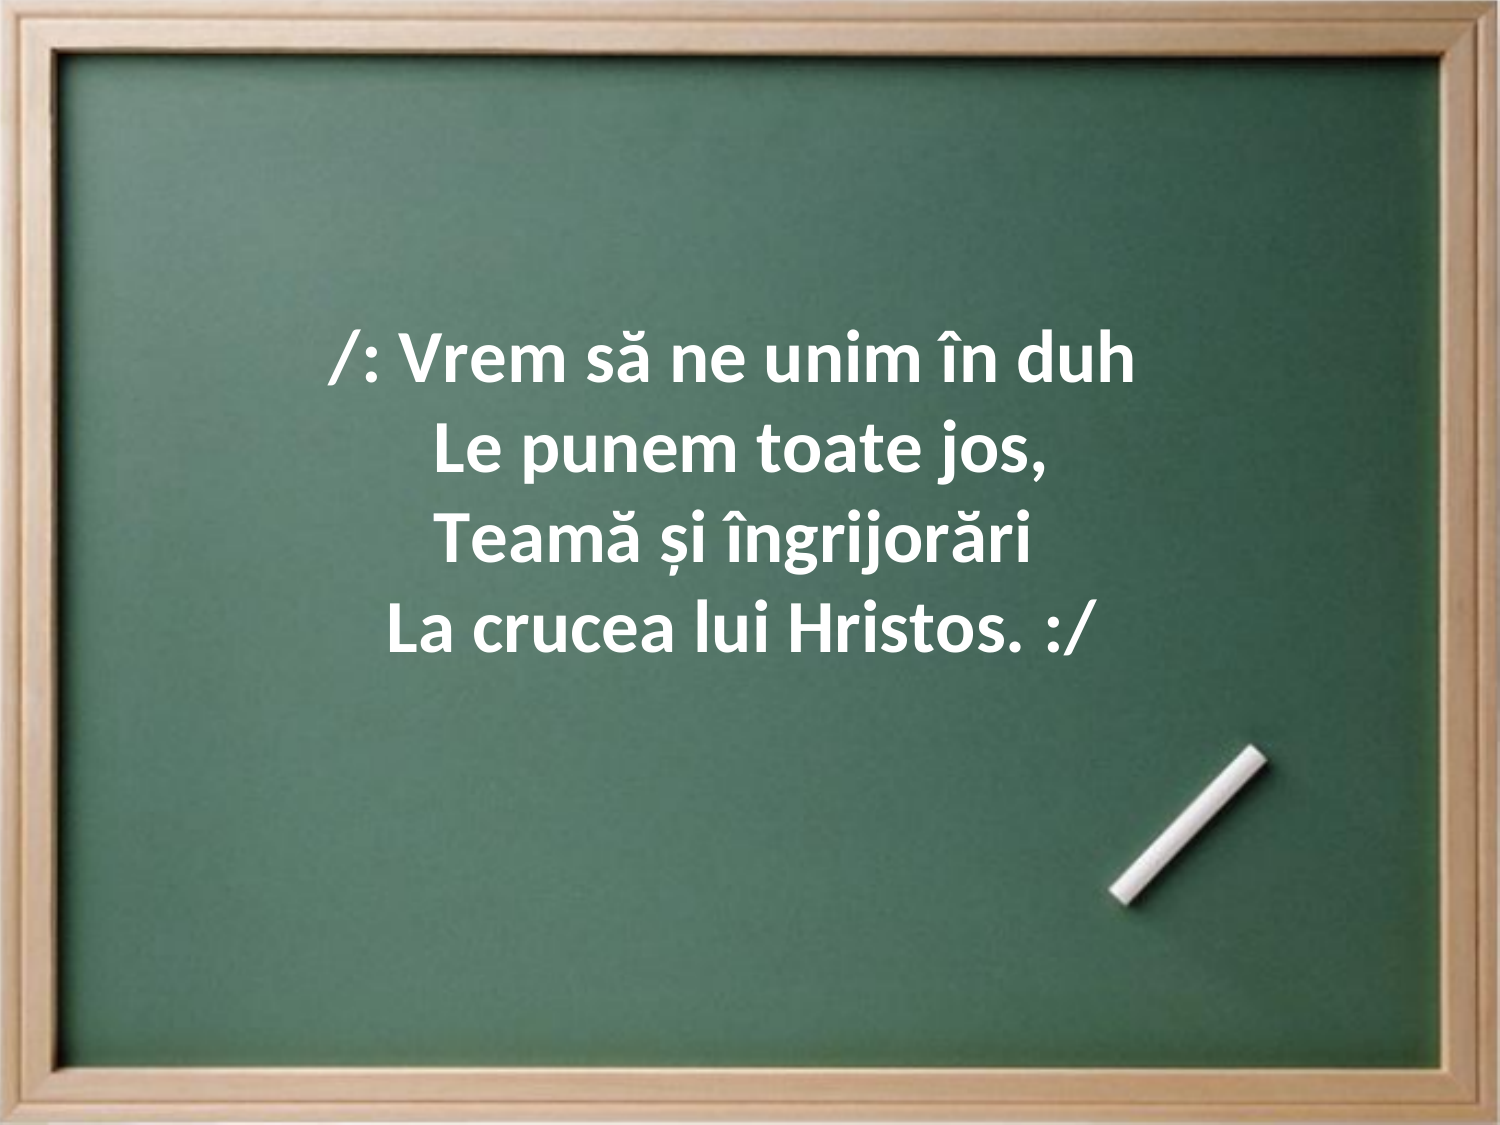

# /: Vrem să ne unim în duh Le punem toate jos, Teamă şi îngrijorări La crucea lui Hristos. :/